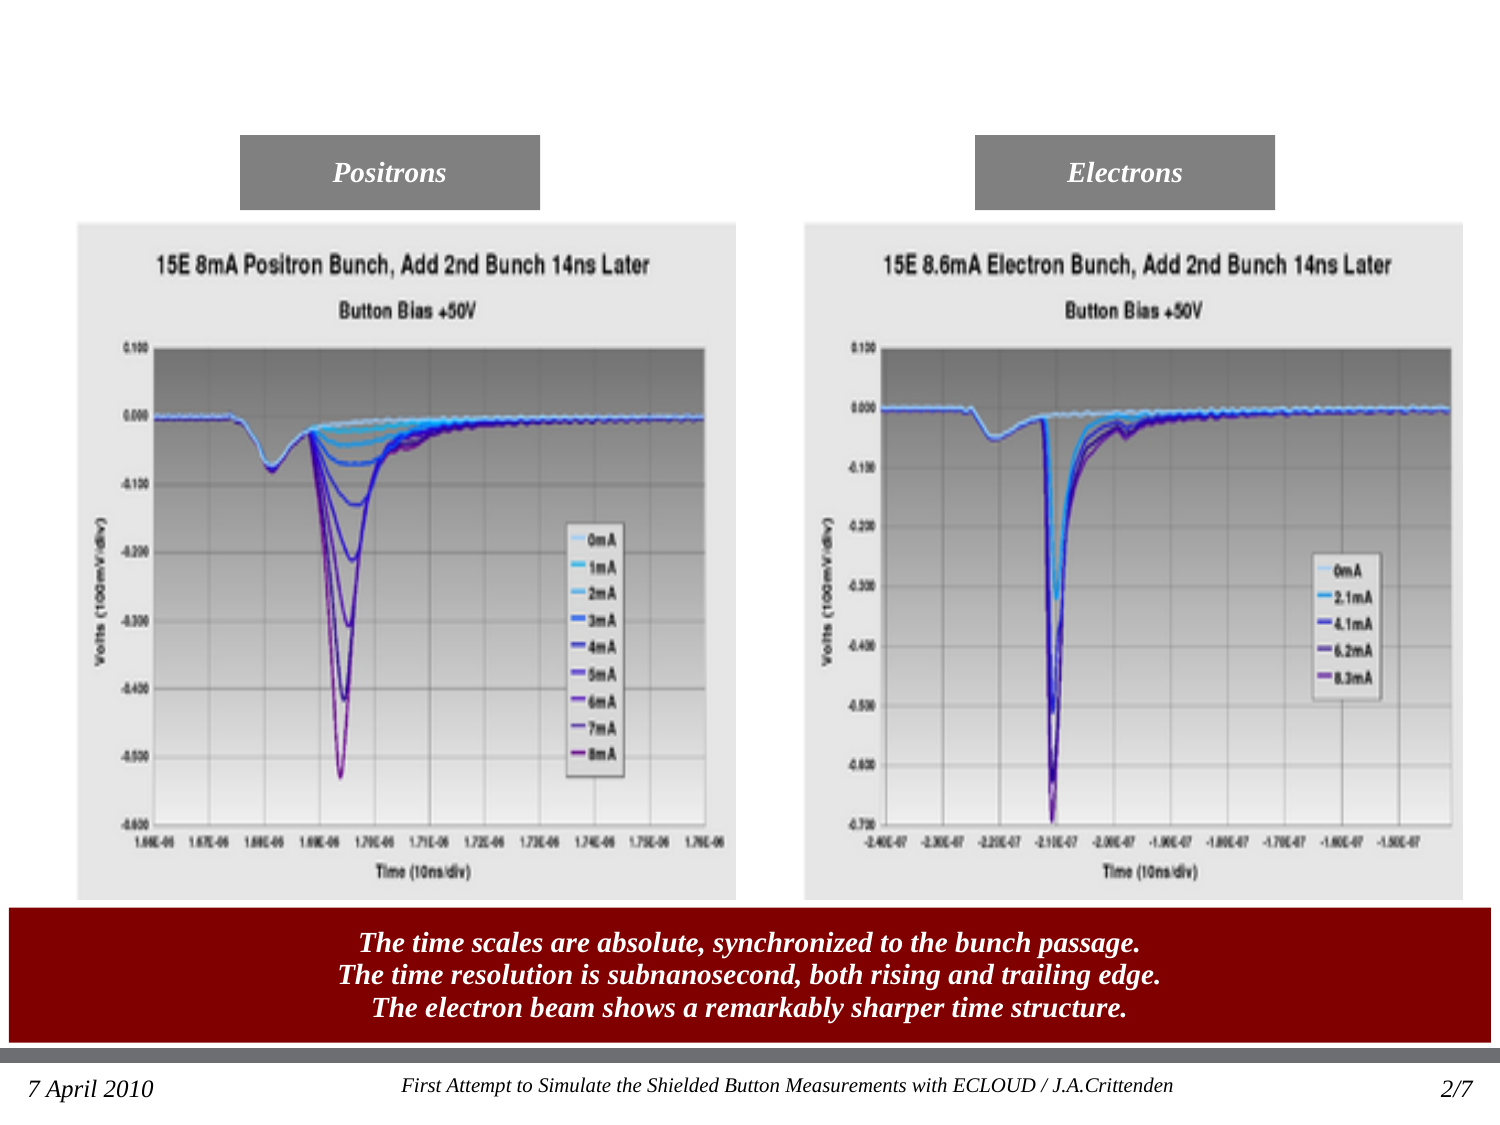

Measurements of 16 March 2010
5.3 GeV, two bunches, 8 mA, 15E (TiN)
https://webdb.lepp.cornell.edu/elog/CTA+MS/528
Positrons
Electrons
The time scales are absolute, synchronized to the bunch passage.
The time resolution is subnanosecond, both rising and trailing edge.
The electron beam shows a remarkably sharper time structure.